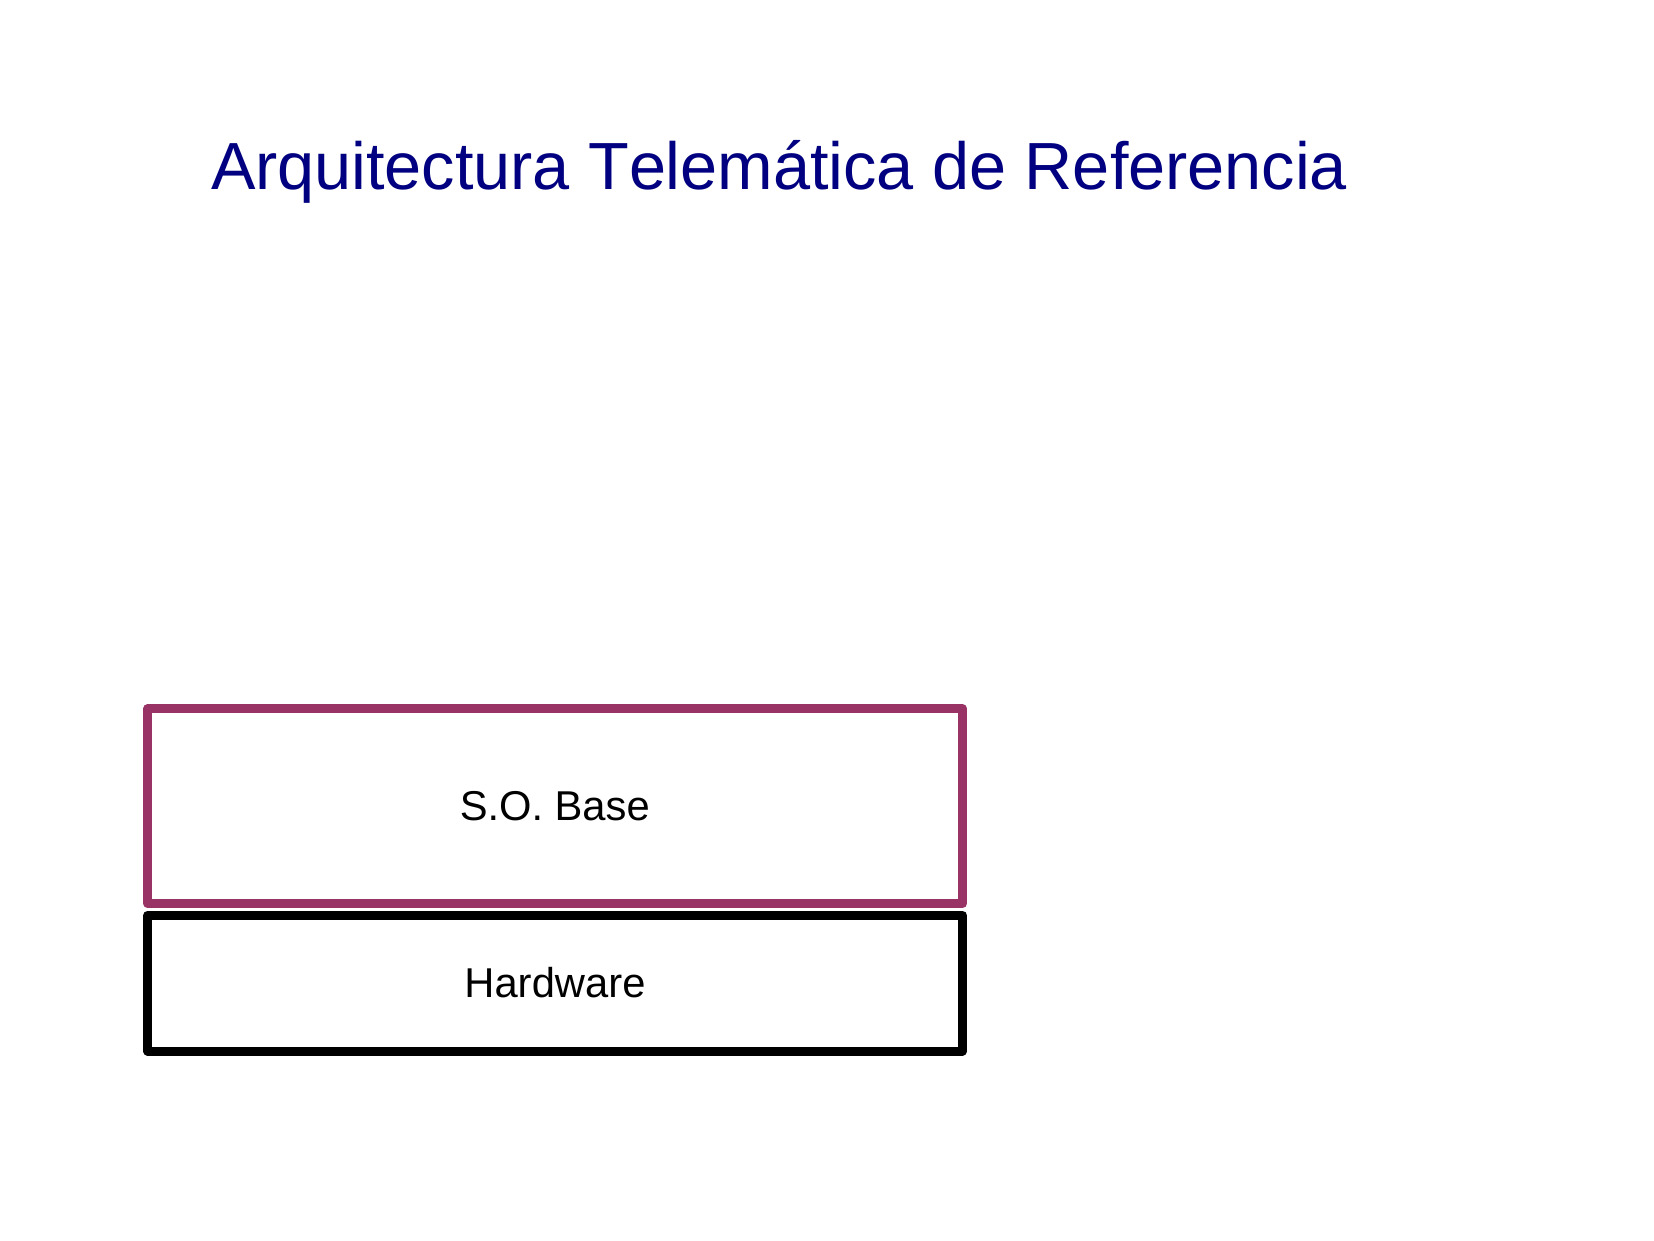

# Arquitectura Telemática de Referencia
S.O. Base
Hardware